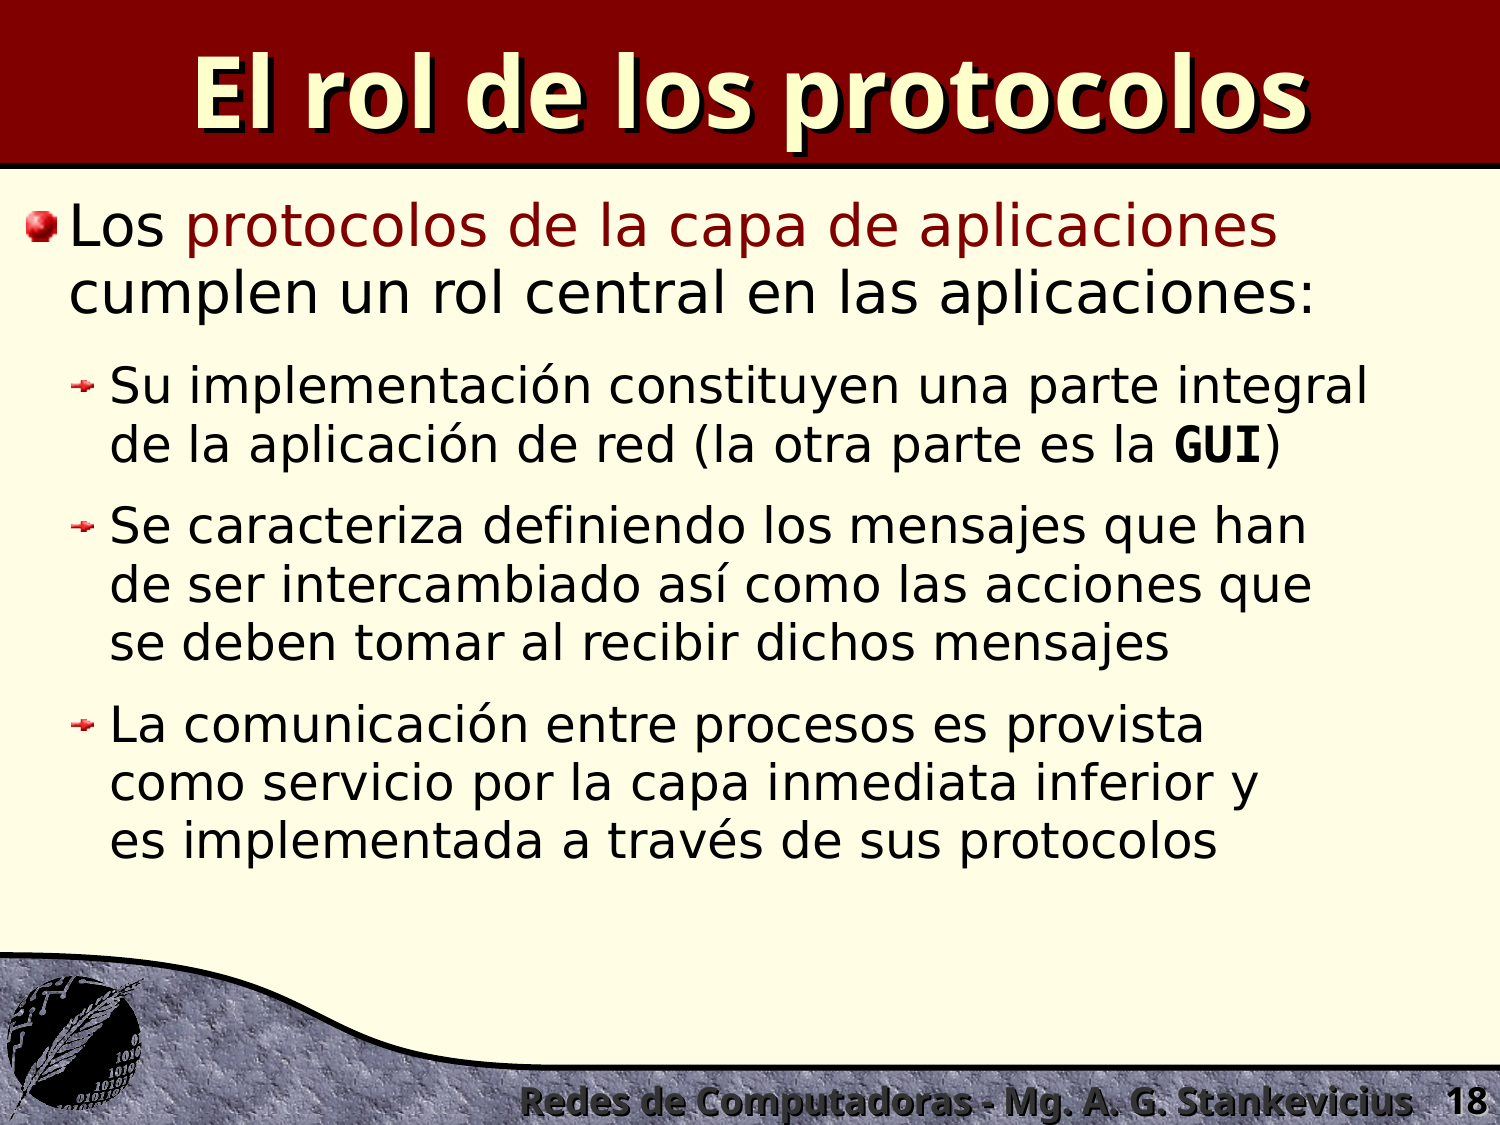

# El rol de los protocolos
Los protocolos de la capa de aplicaciones cumplen un rol central en las aplicaciones:
Su implementación constituyen una parte integral
de la aplicación de red (la otra parte es la GUI)
Se caracteriza definiendo los mensajes que han
de ser intercambiado así como las acciones que
se deben tomar al recibir dichos mensajes
La comunicación entre procesos es provista
como servicio por la capa inmediata inferior y
es implementada a través de sus protocolos
18